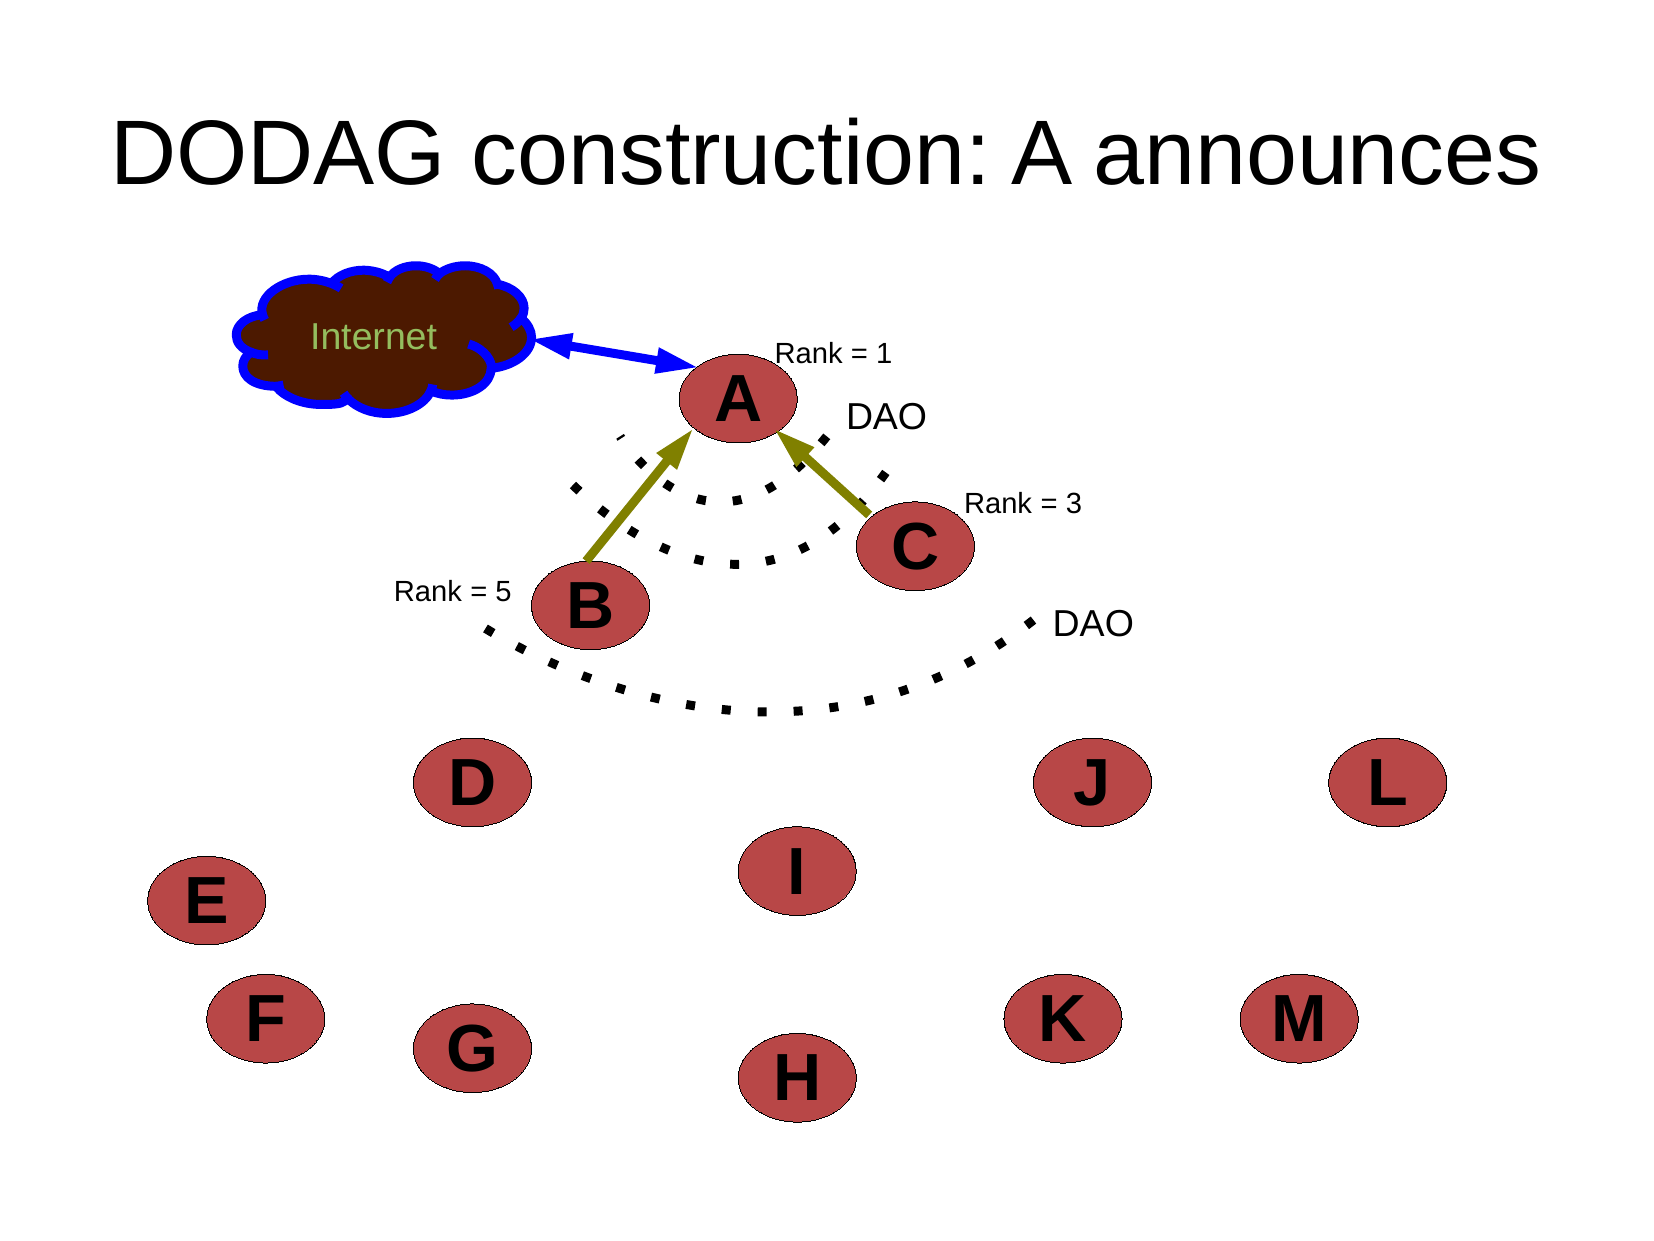

# DODAG construction: A announces
Internet
Rank = 1
A
DAO
Rank = 3
C
B
Rank = 5
DAO
D
L
J
A
I
E
F
K
M
G
H